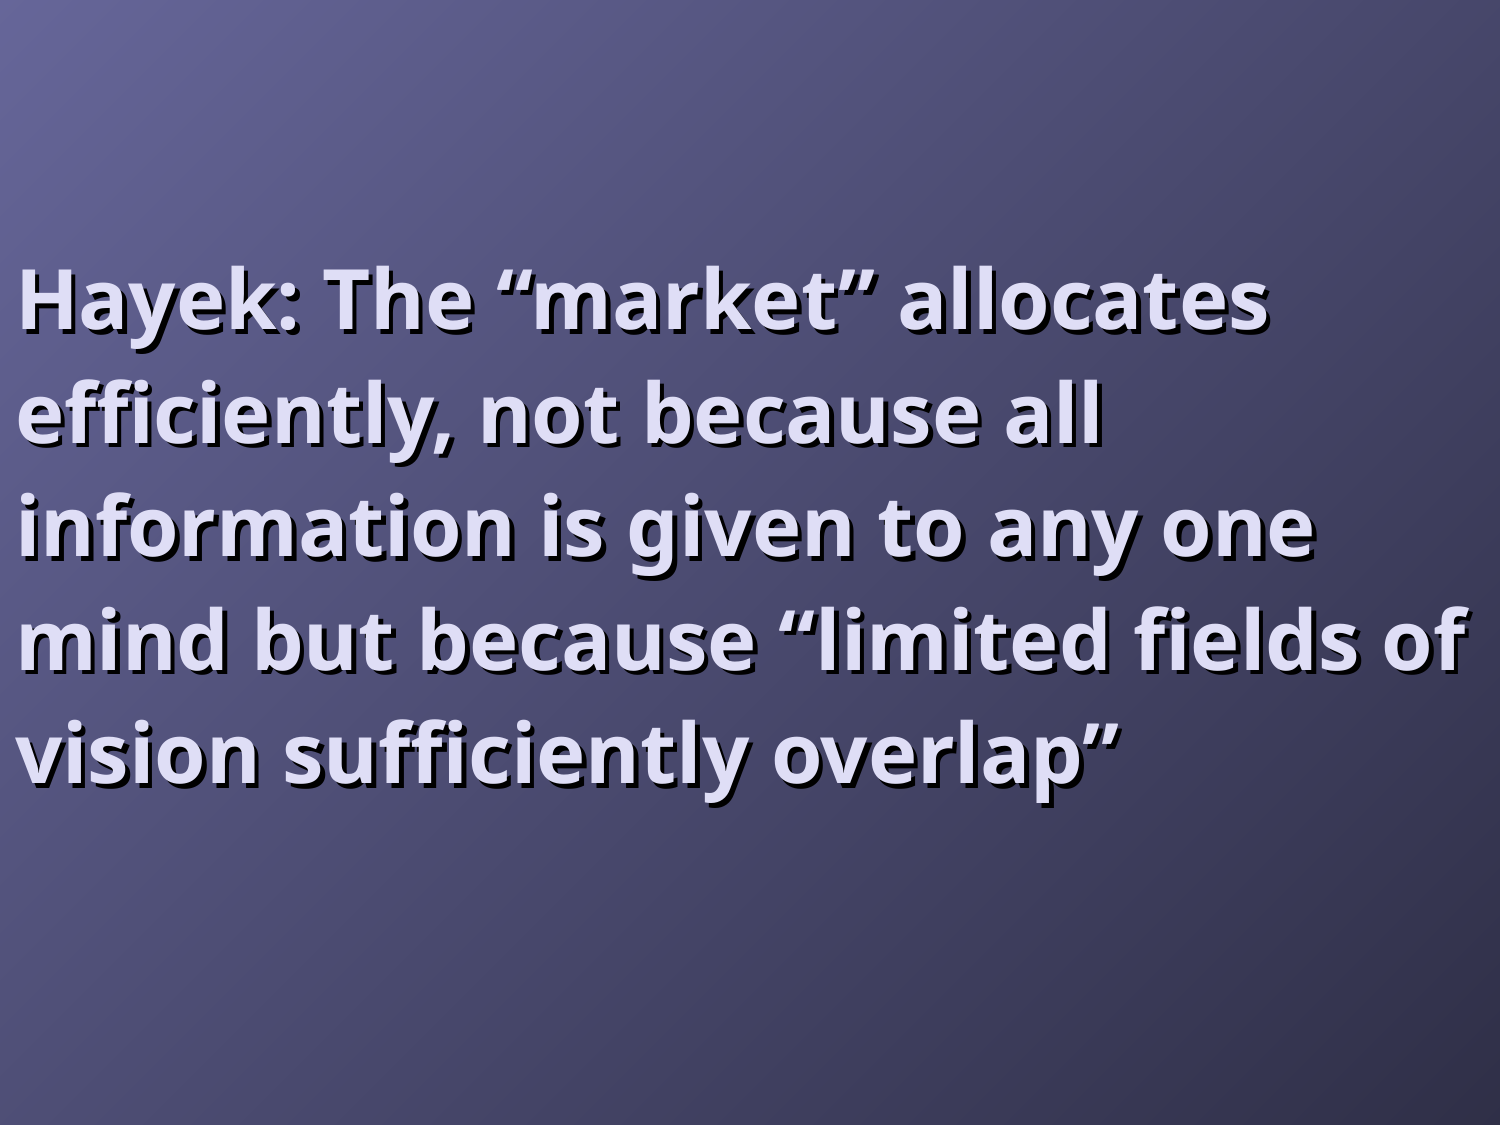

# Hayek: The “market” allocates efficiently, not because all information is given to any one mind but because “limited fields of vision sufficiently overlap”